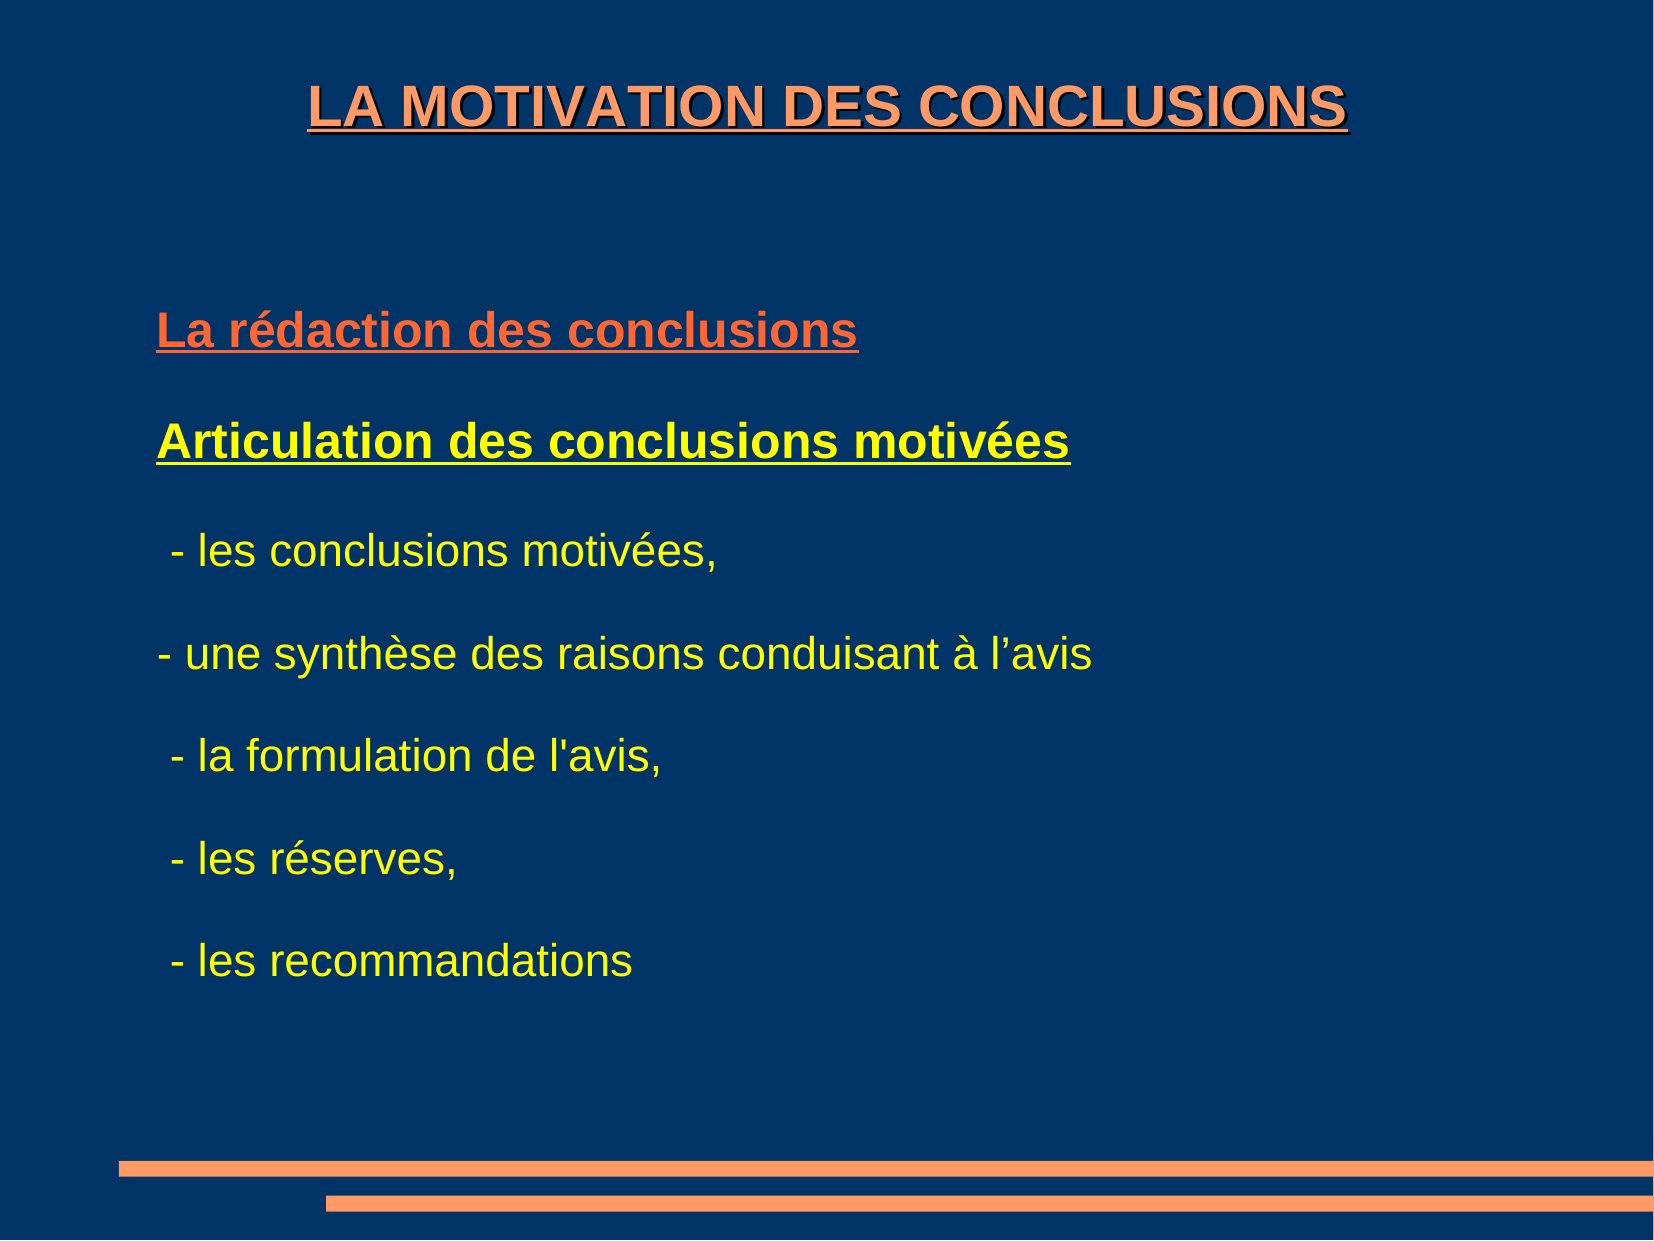

# LA MOTIVATION DES CONCLUSIONS
La rédaction des conclusions
Articulation des conclusions motivées
 - les conclusions motivées,
- une synthèse des raisons conduisant à l’avis
 - la formulation de l'avis,
 - les réserves,
 - les recommandations